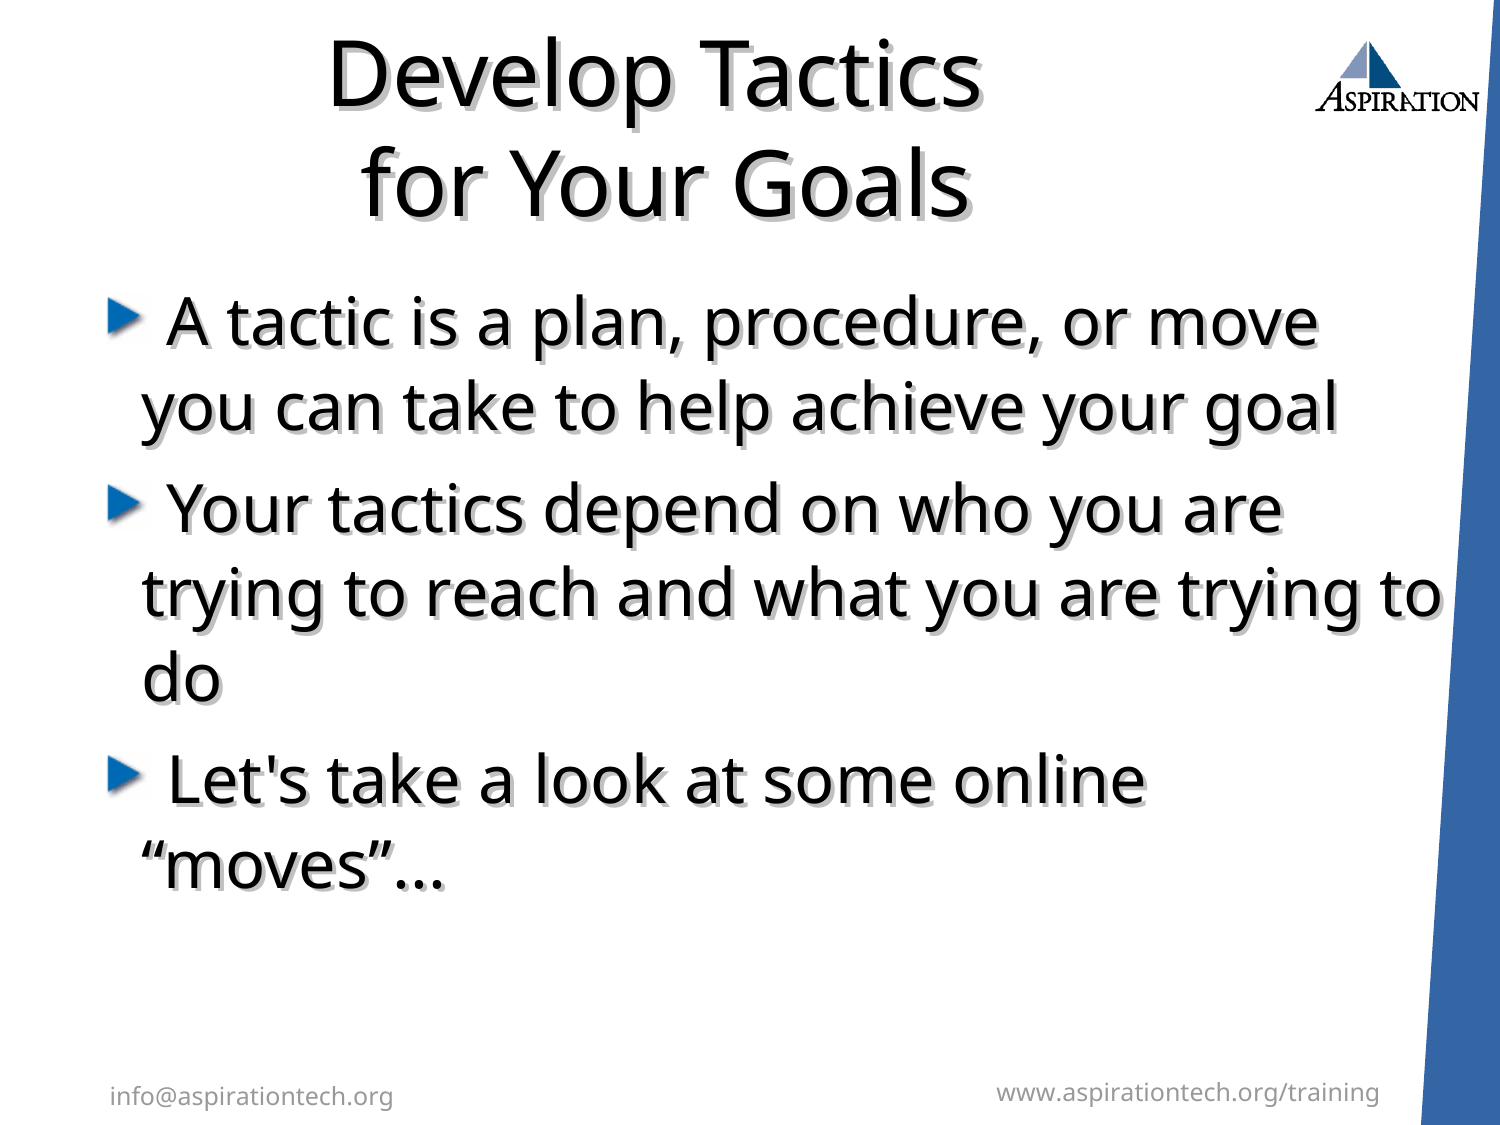

# Develop Tactics for Your Goals
 A tactic is a plan, procedure, or move you can take to help achieve your goal
 Your tactics depend on who you are trying to reach and what you are trying to do
 Let's take a look at some online “moves”...